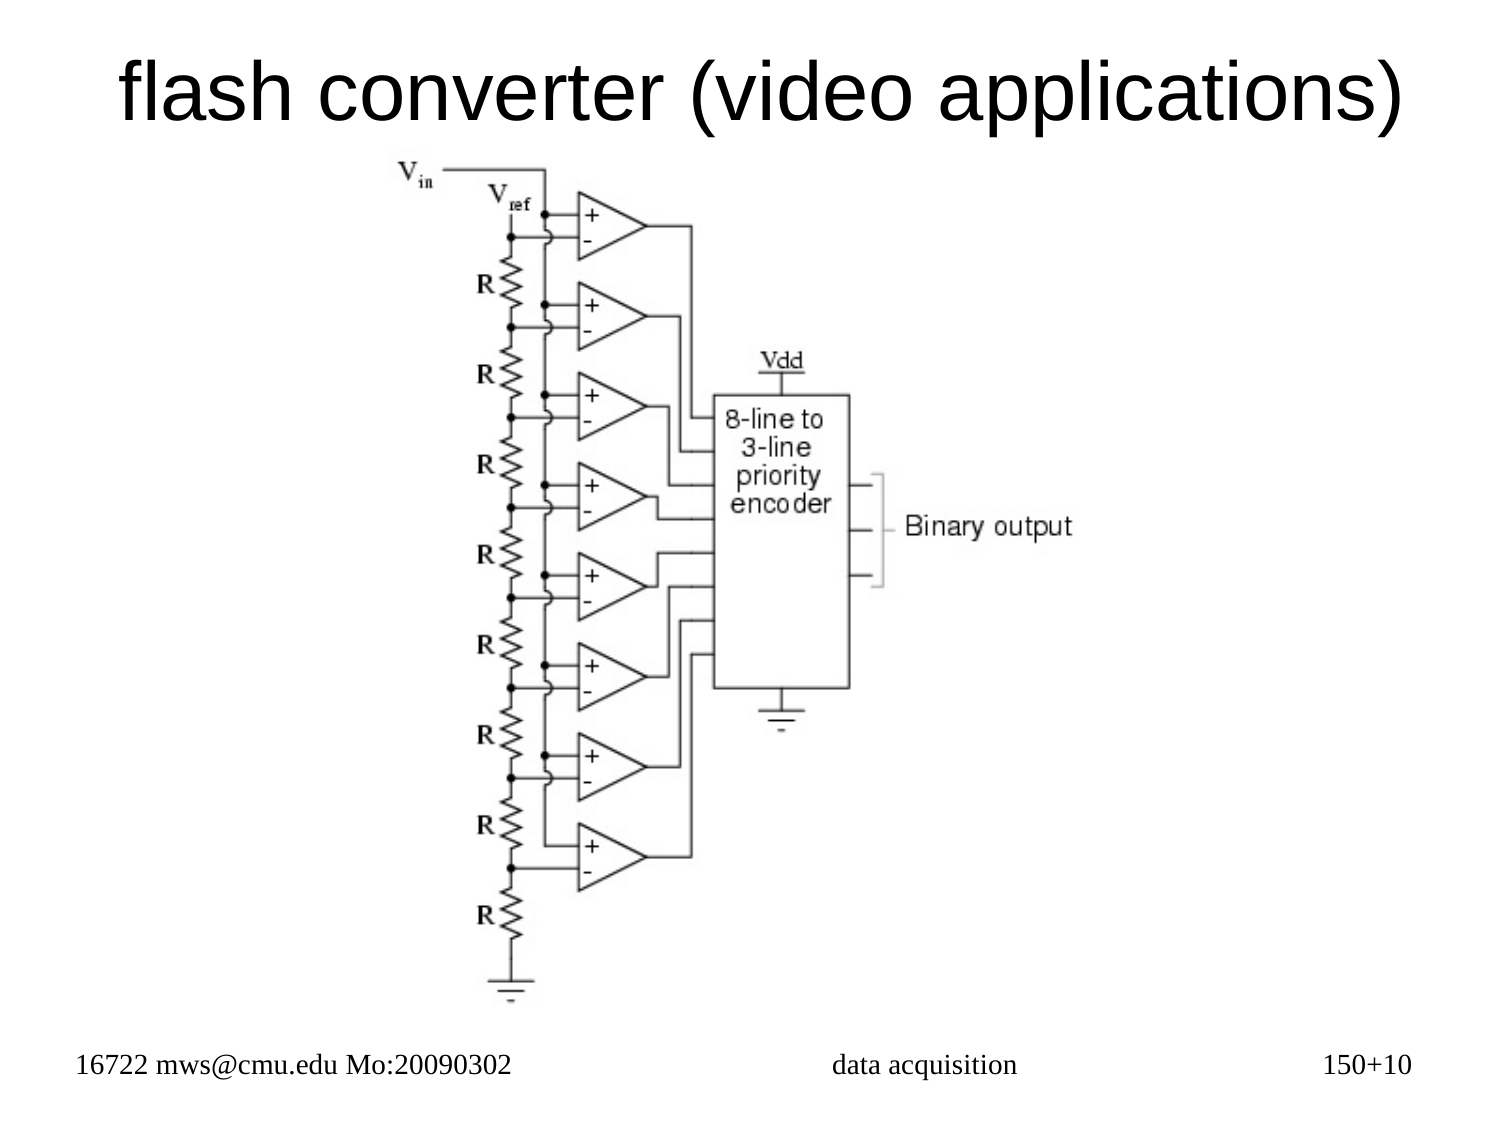

flash converter (video applications)
data acquisition
16722 mws@cmu.edu Mo:20090302
data acquisition
10